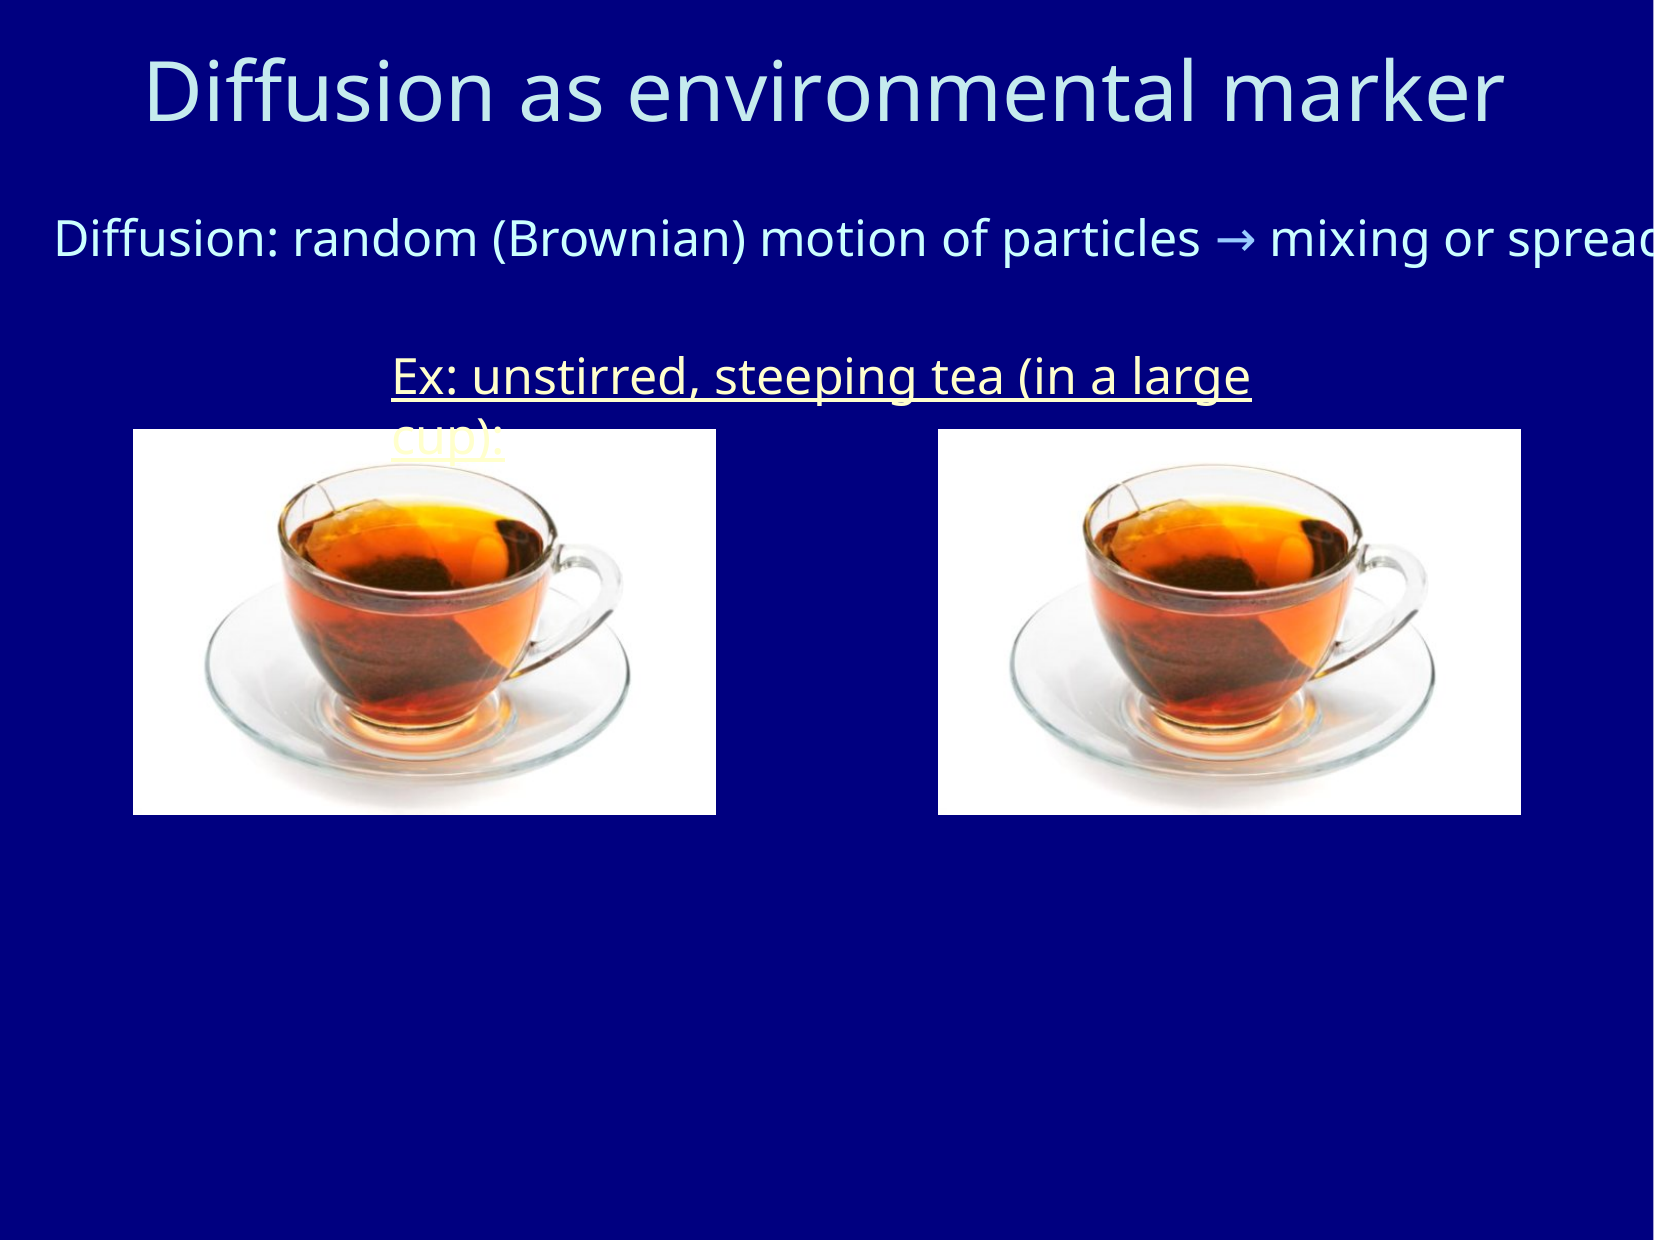

# Diffusion as environmental marker
Diffusion: random (Brownian) motion of particles → mixing or spreading
Ex: unstirred, steeping tea (in a large cup):